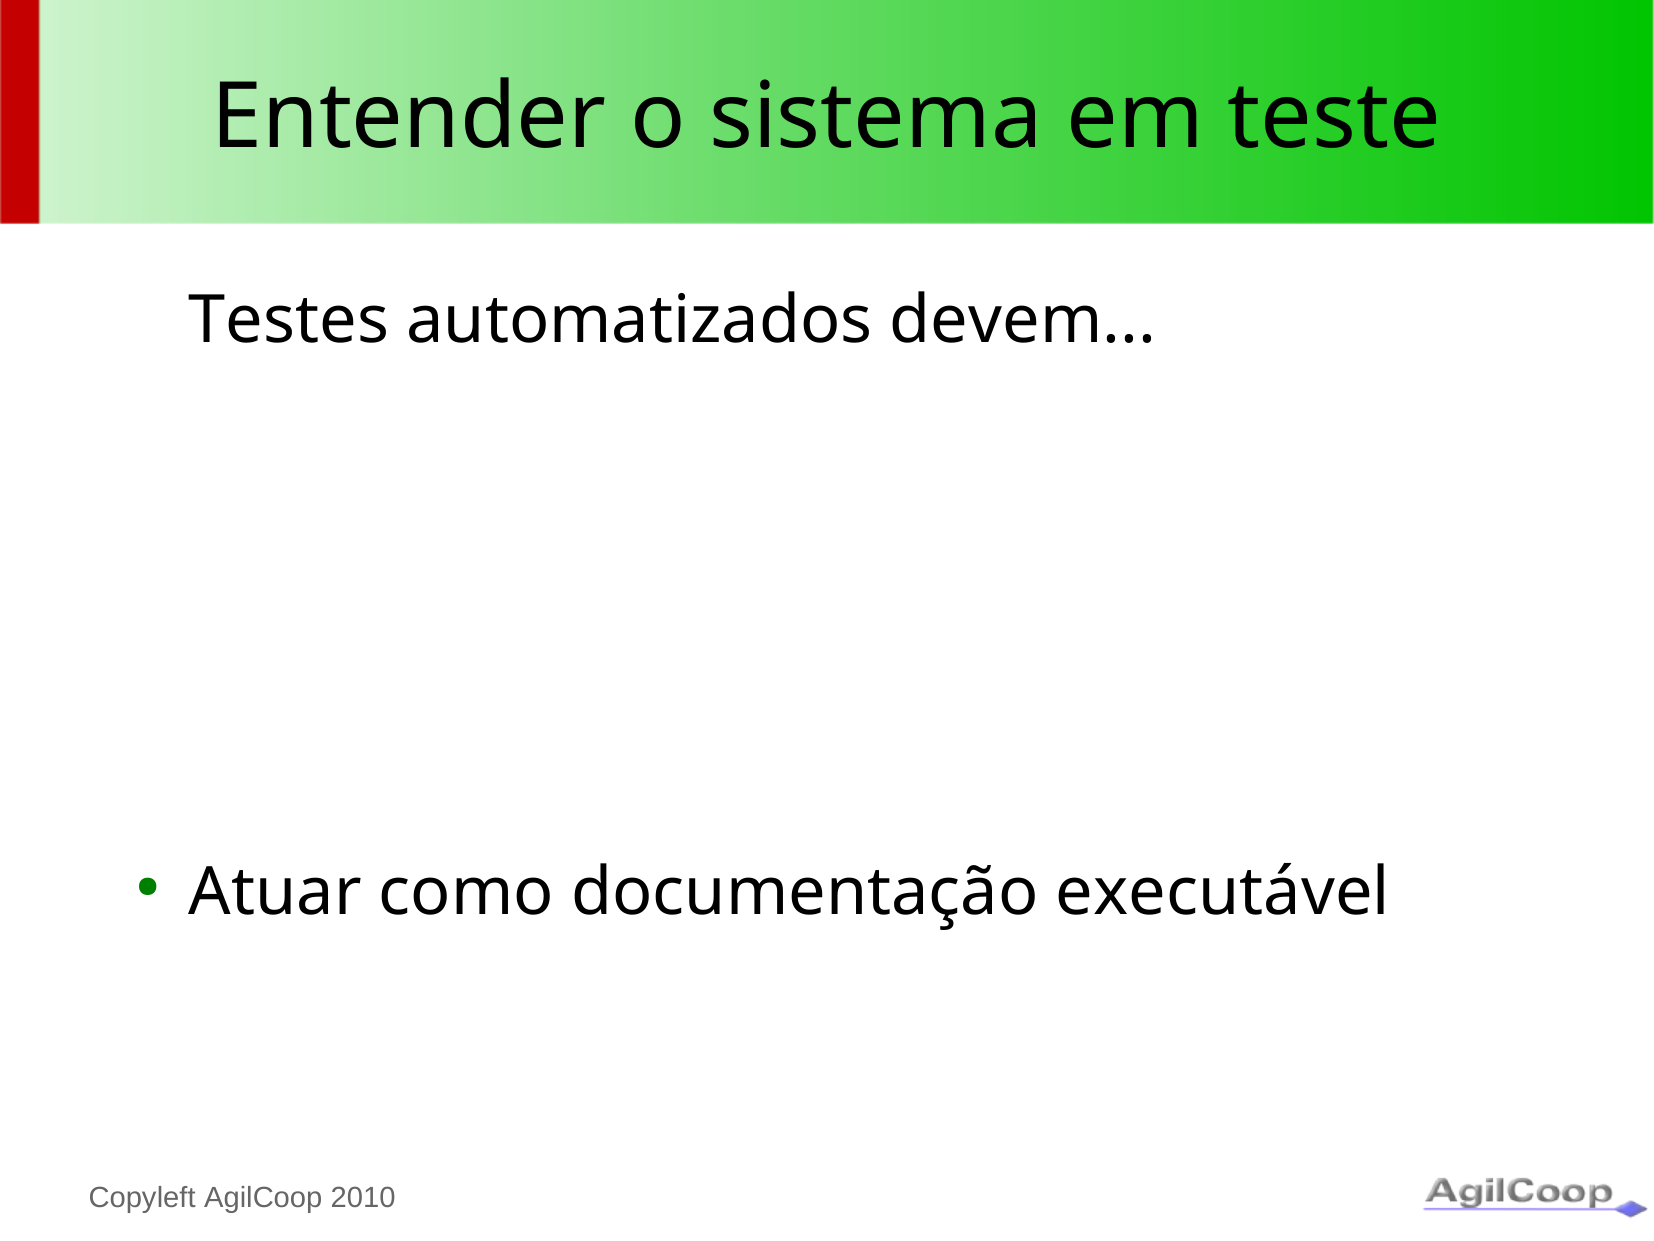

# Entender o sistema em teste
Testes automatizados devem...
Atuar como documentação executável
Copyleft AgilCoop 2010